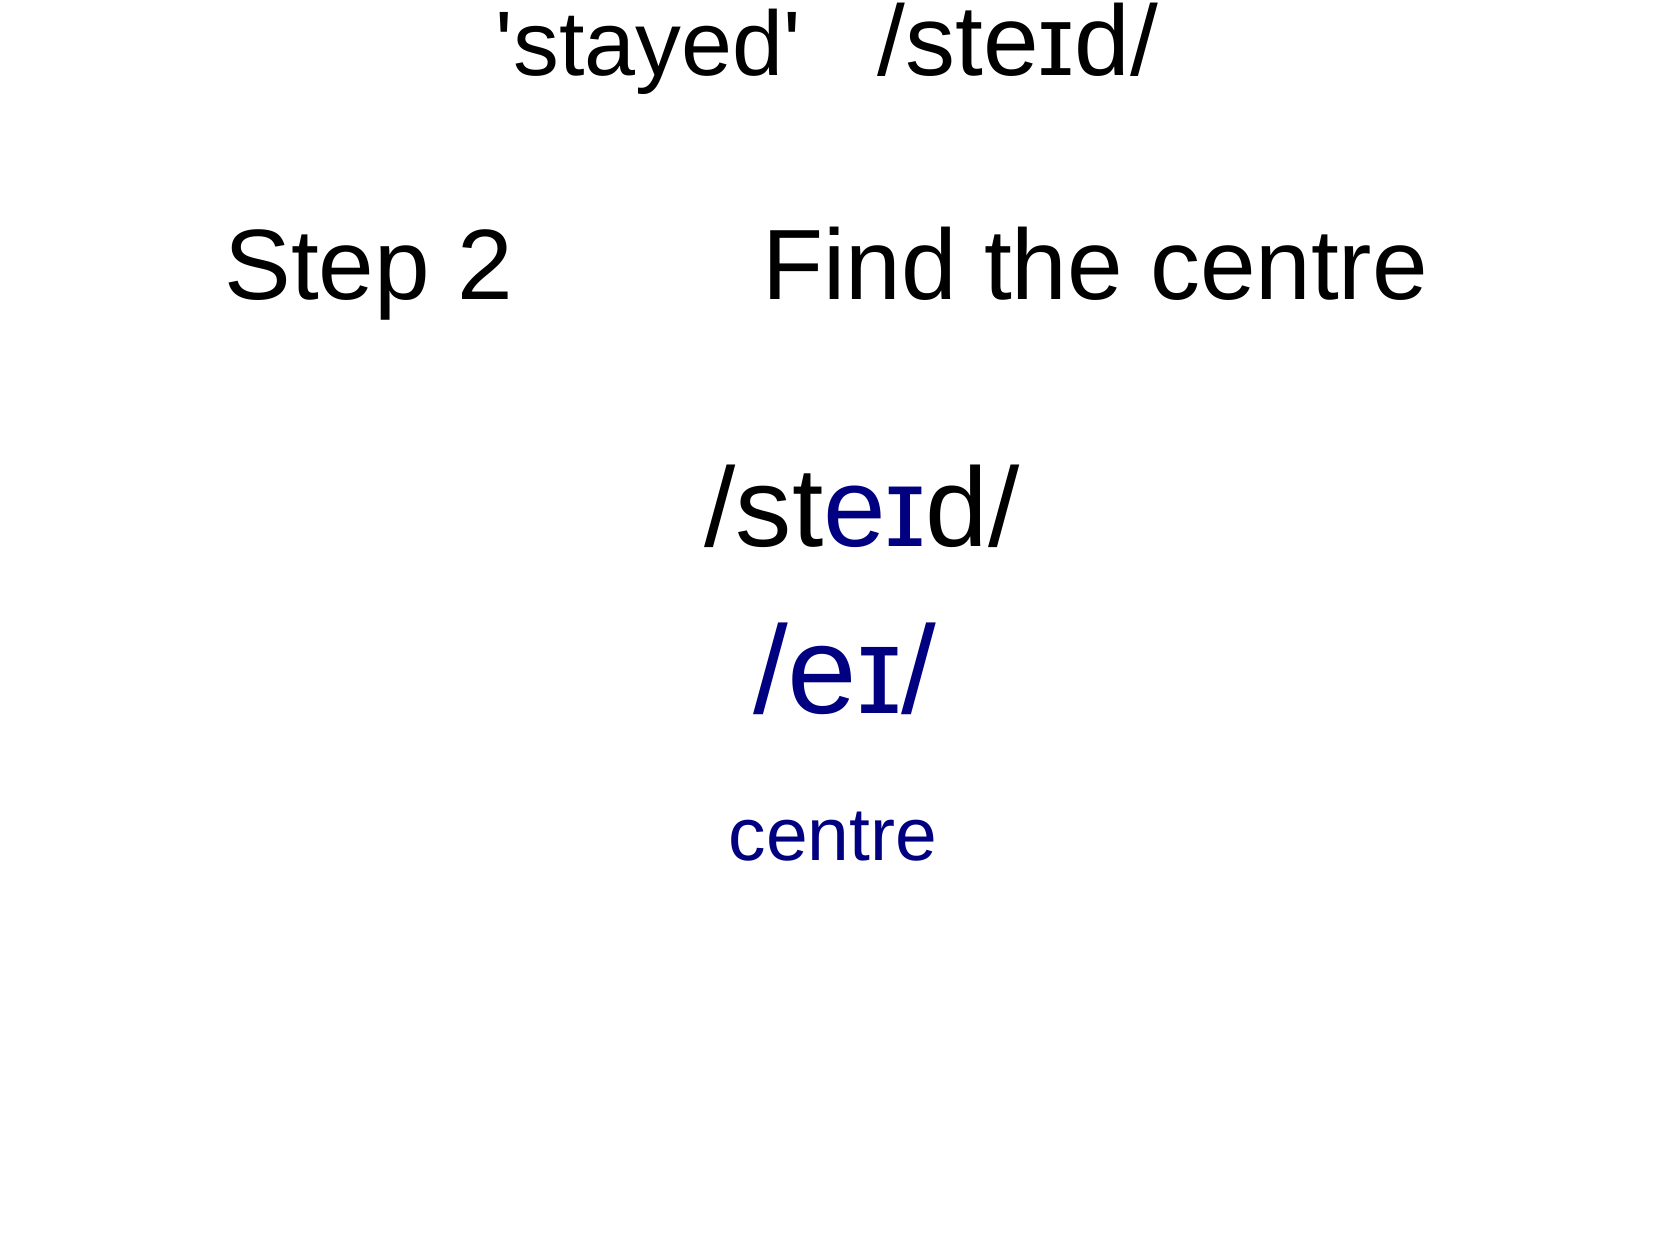

# 'stayed' /steɪd/ Step 2 Find the centre
/steɪd/
 /eɪ/
 centre